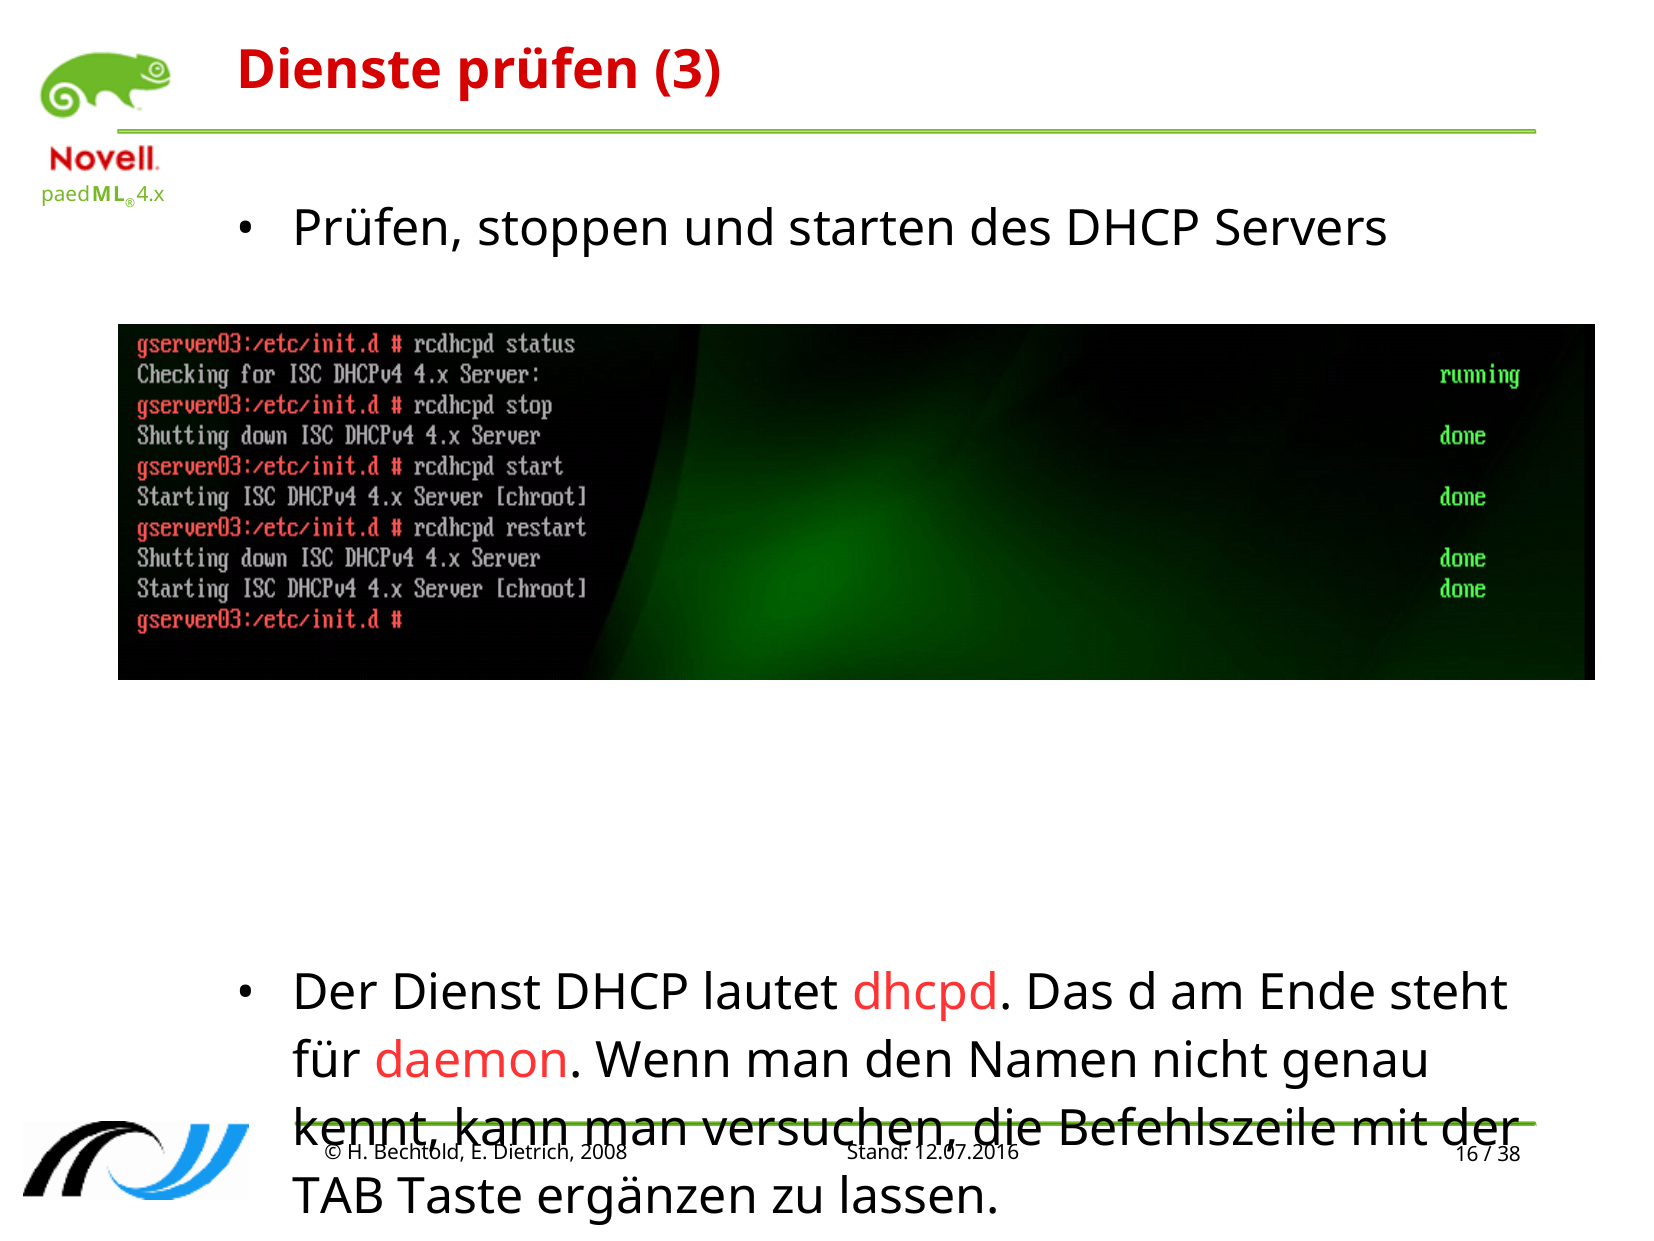

# Dienste prüfen (3)
Prüfen, stoppen und starten des DHCP Servers
Der Dienst DHCP lautet dhcpd. Das d am Ende steht für daemon. Wenn man den Namen nicht genau kennt, kann man versuchen, die Befehlszeile mit der TAB Taste ergänzen zu lassen.
© H. Bechtold, E. Dietrich, 2008
12.07.2016
16